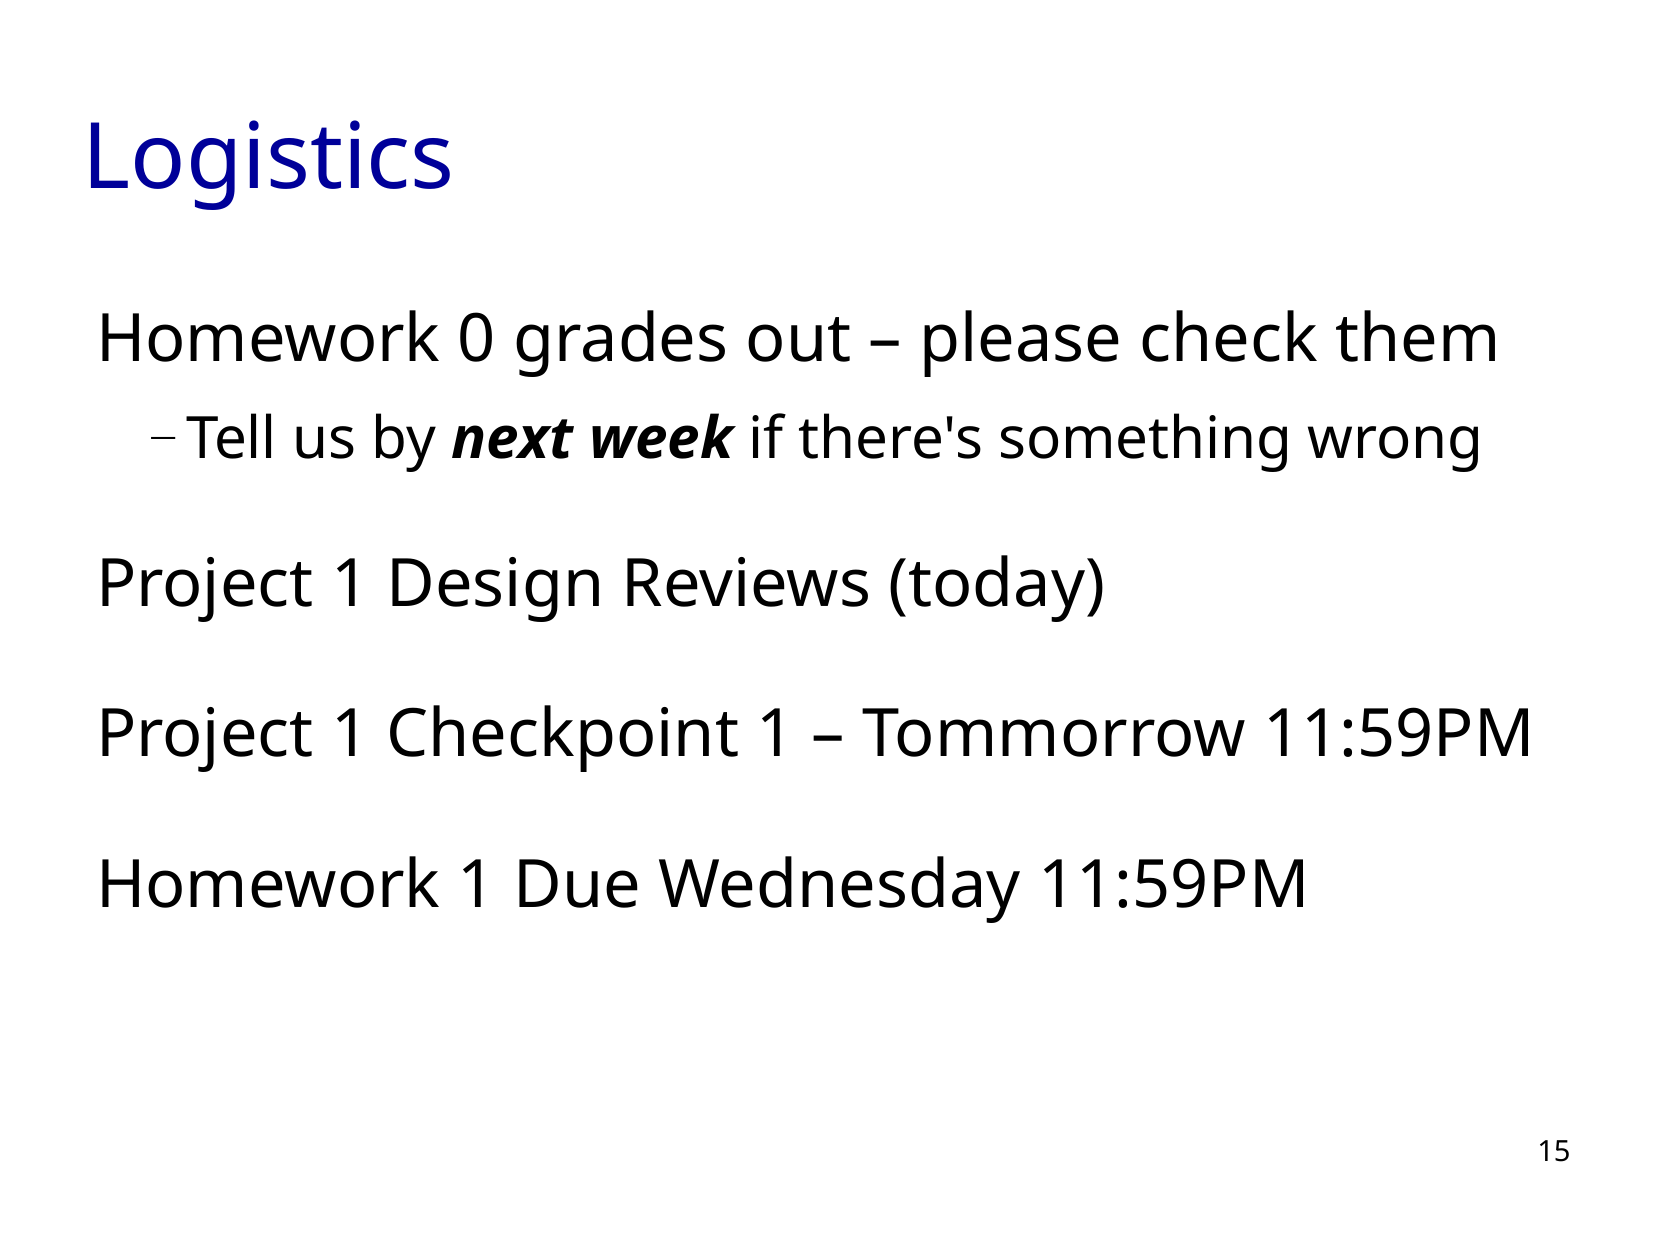

# Logistics
Homework 0 grades out – please check them
Tell us by next week if there's something wrong
Project 1 Design Reviews (today)
Project 1 Checkpoint 1 – Tommorrow 11:59PM
Homework 1 Due Wednesday 11:59PM
15